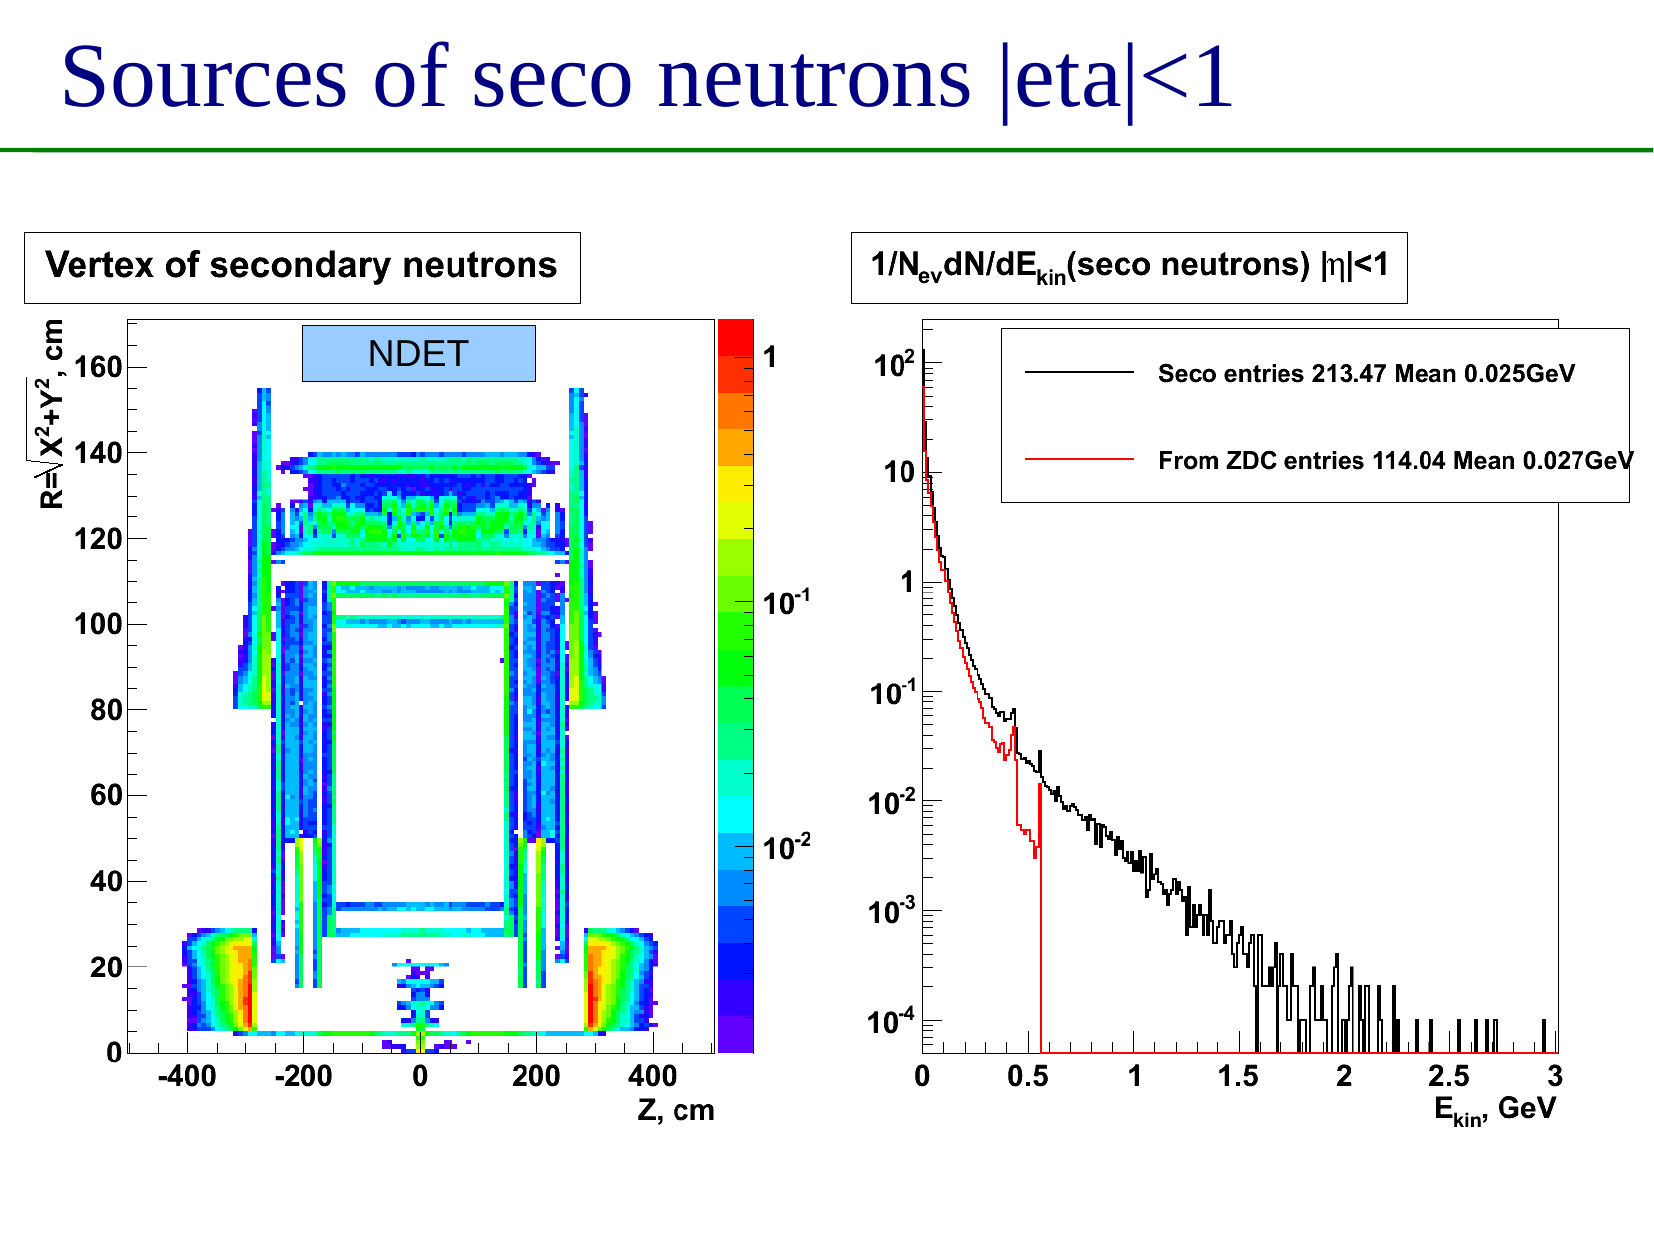

# Sources of seco neutrons |eta|<1
NDET